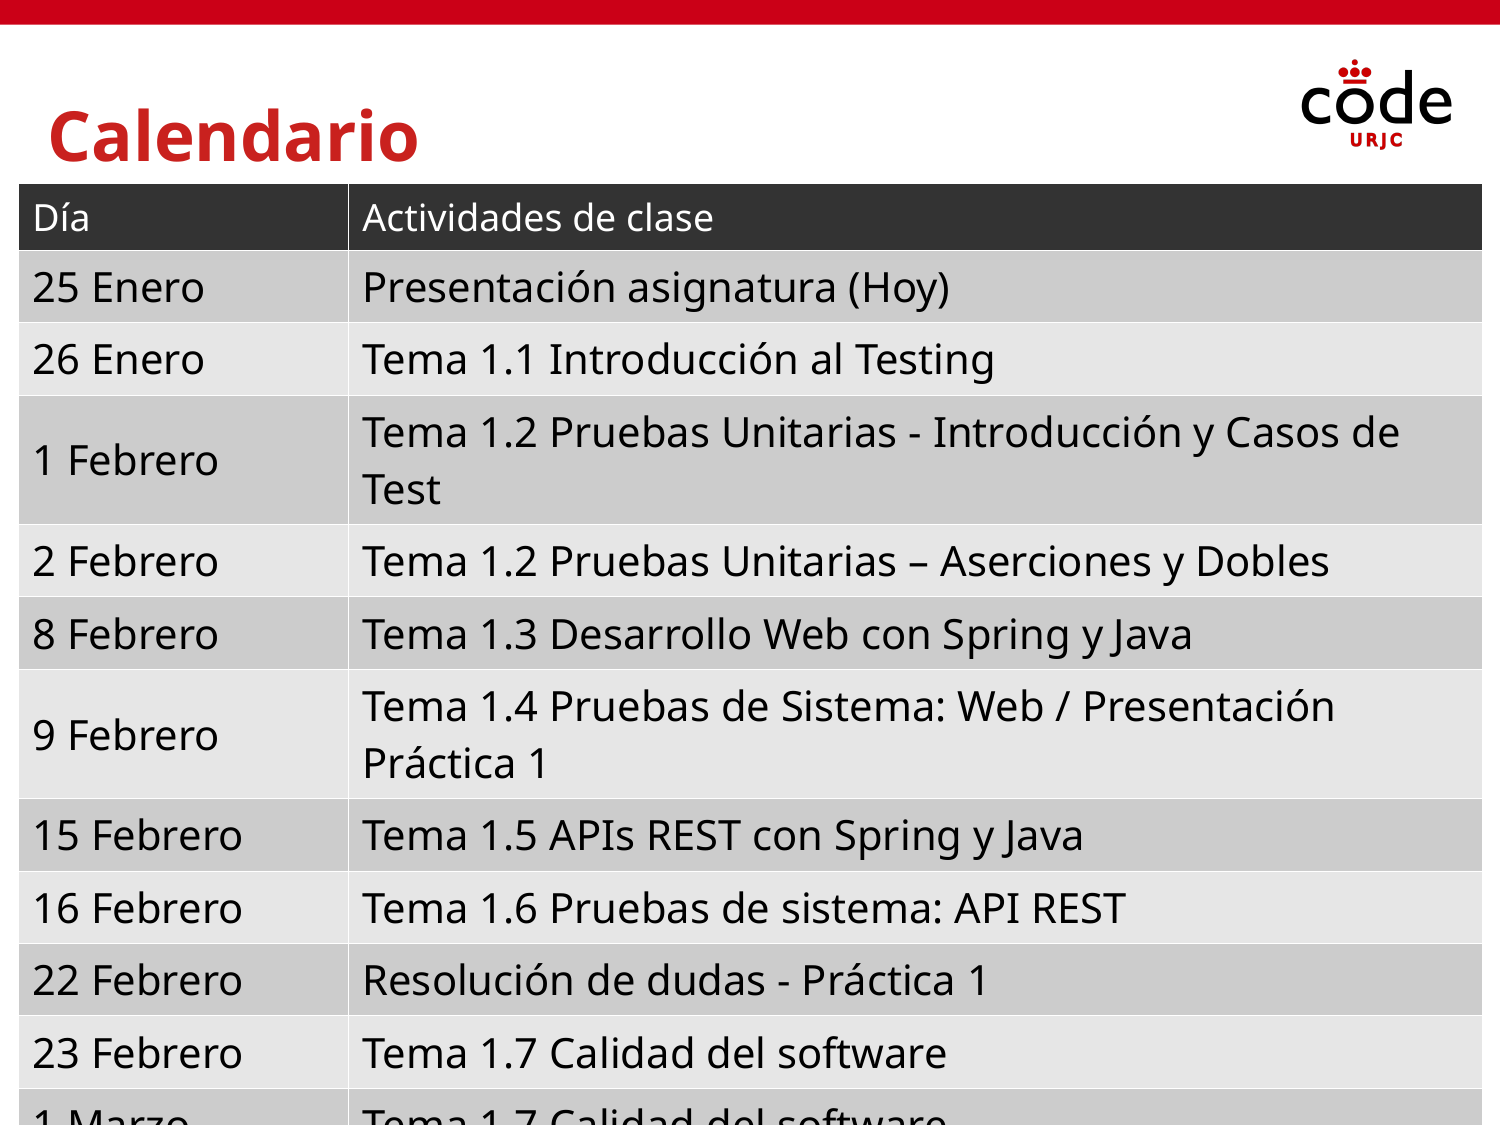

# Calendario
| Día | Actividades de clase |
| --- | --- |
| 25 Enero | Presentación asignatura (Hoy) |
| 26 Enero | Tema 1.1 Introducción al Testing |
| 1 Febrero | Tema 1.2 Pruebas Unitarias - Introducción y Casos de Test |
| 2 Febrero | Tema 1.2 Pruebas Unitarias – Aserciones y Dobles |
| 8 Febrero | Tema 1.3 Desarrollo Web con Spring y Java |
| 9 Febrero | Tema 1.4 Pruebas de Sistema: Web / Presentación Práctica 1 |
| 15 Febrero | Tema 1.5 APIs REST con Spring y Java |
| 16 Febrero | Tema 1.6 Pruebas de sistema: API REST |
| 22 Febrero | Resolución de dudas - Práctica 1 |
| 23 Febrero | Tema 1.7 Calidad del software |
| 1 Marzo | Tema 1.7 Calidad del software |
| 2 Marzo | Tema 1.8 Análisis estático de código |
| 8 Marzo | Tema 2.1 Introducción al mantenimiento software |
| 9 Marzo | Tema 2.2-2.3 – TDD y Refactorización / Presentación Práctica 2 |
18